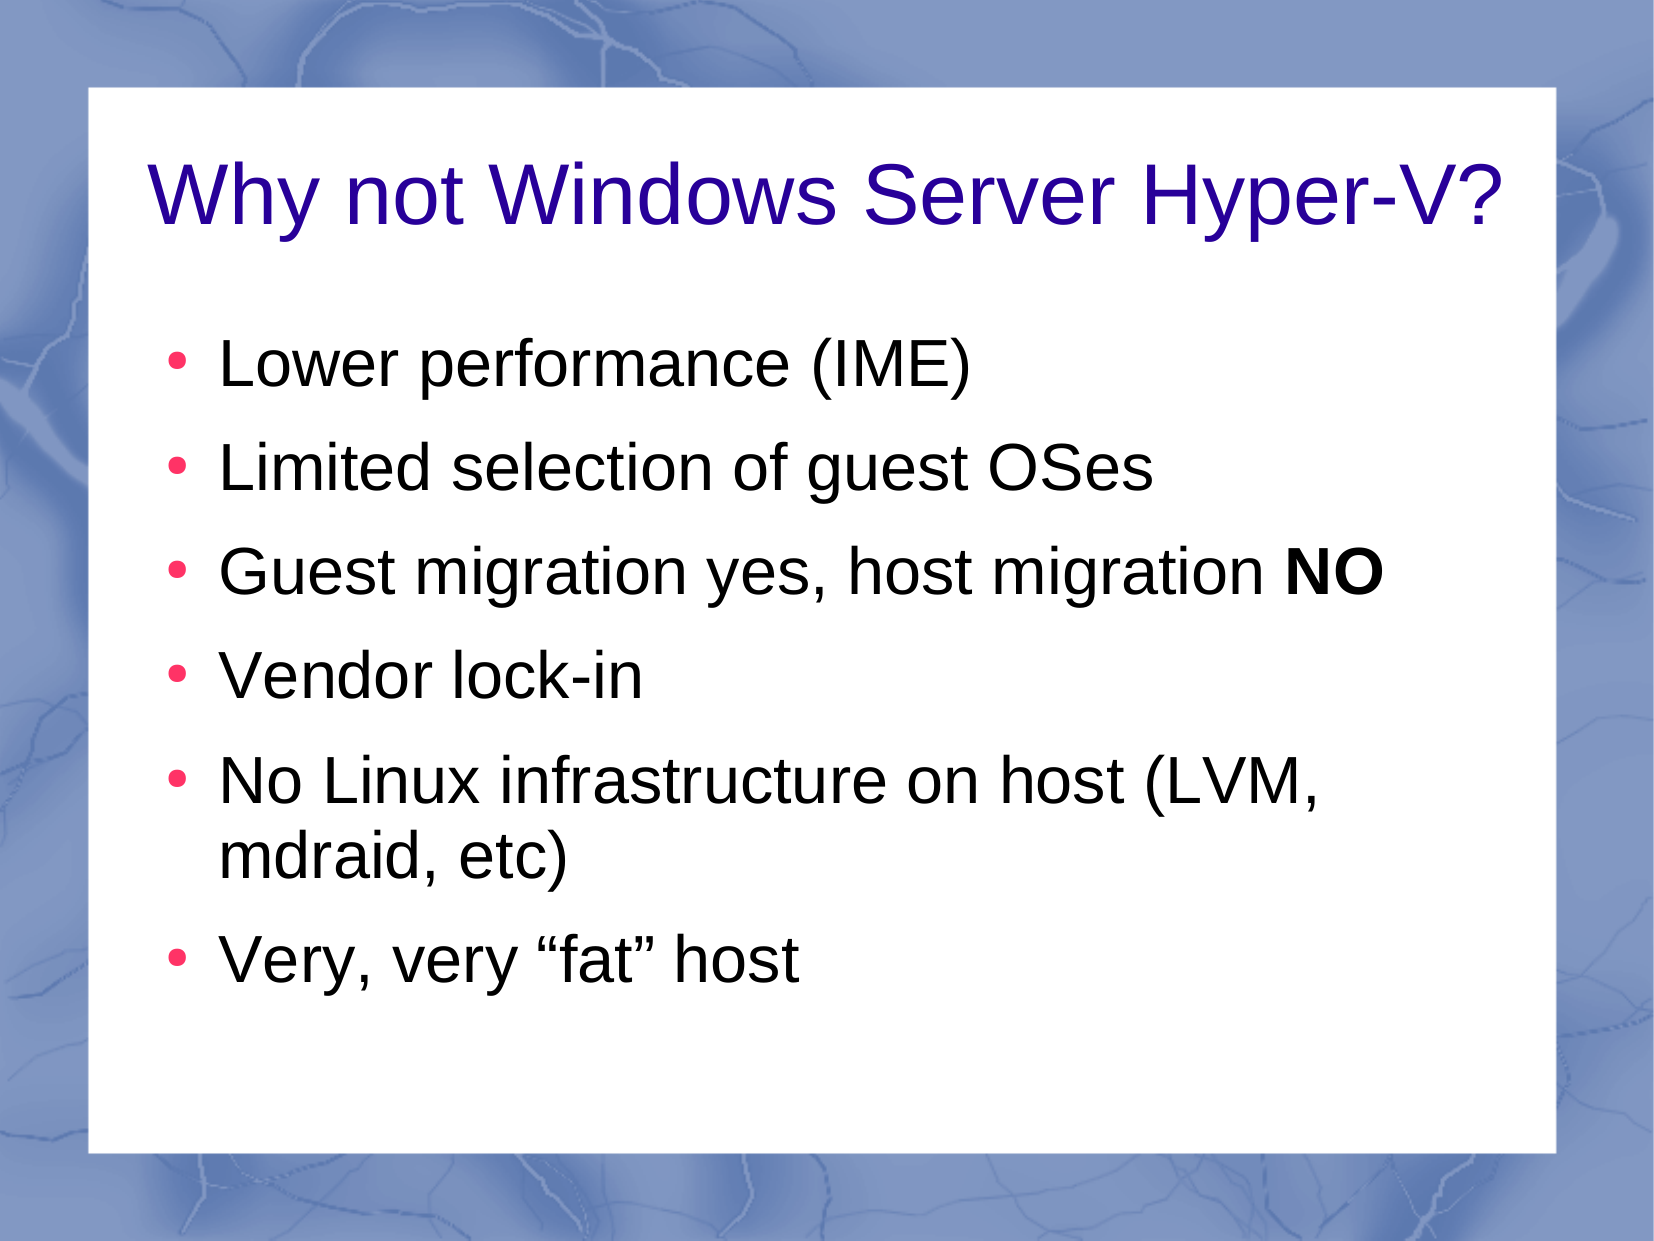

# Why not Windows Server Hyper-V?
Lower performance (IME)
Limited selection of guest OSes
Guest migration yes, host migration NO
Vendor lock-in
No Linux infrastructure on host (LVM, mdraid, etc)
Very, very “fat” host